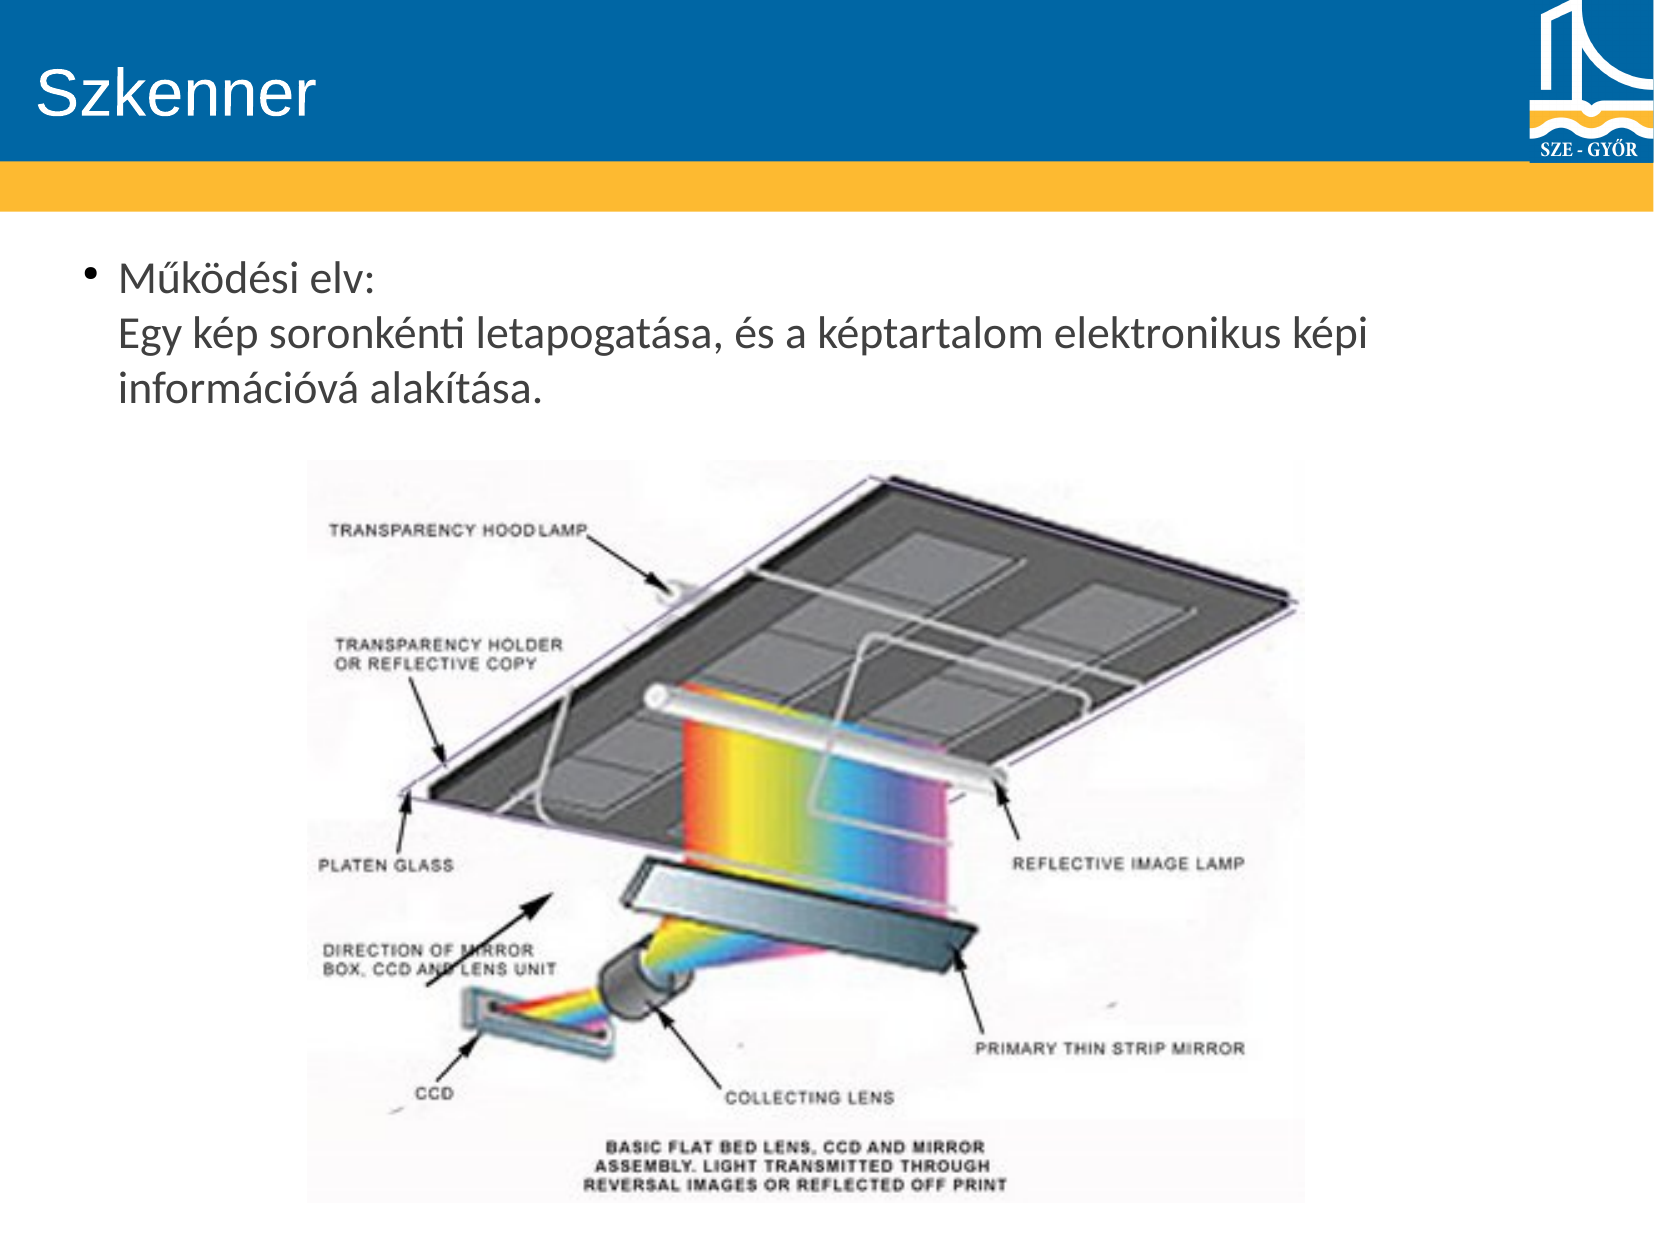

Szkenner
Működési elv:
Egy kép soronkénti letapogatása, és a képtartalom elektronikus képi információvá alakítása.